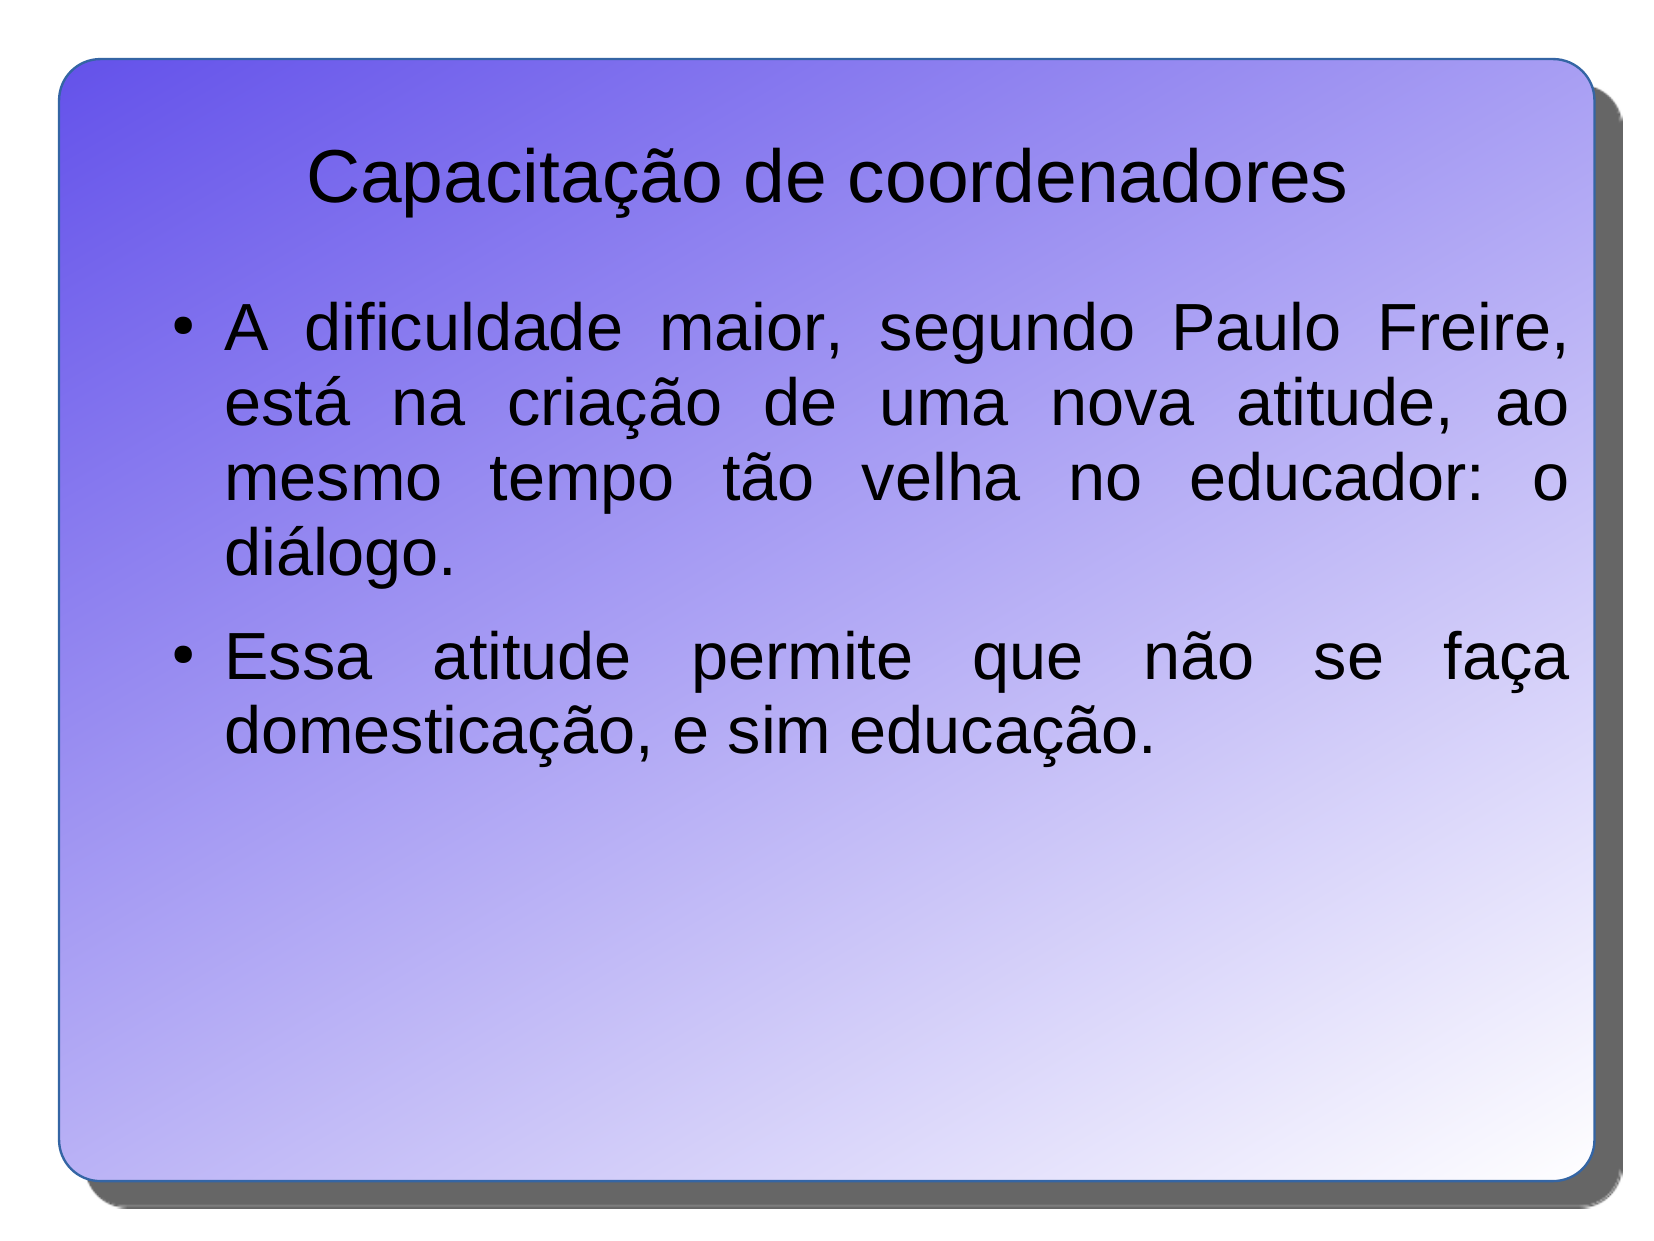

# Capacitação de coordenadores
A dificuldade maior, segundo Paulo Freire, está na criação de uma nova atitude, ao mesmo tempo tão velha no educador: o diálogo.
Essa atitude permite que não se faça domesticação, e sim educação.